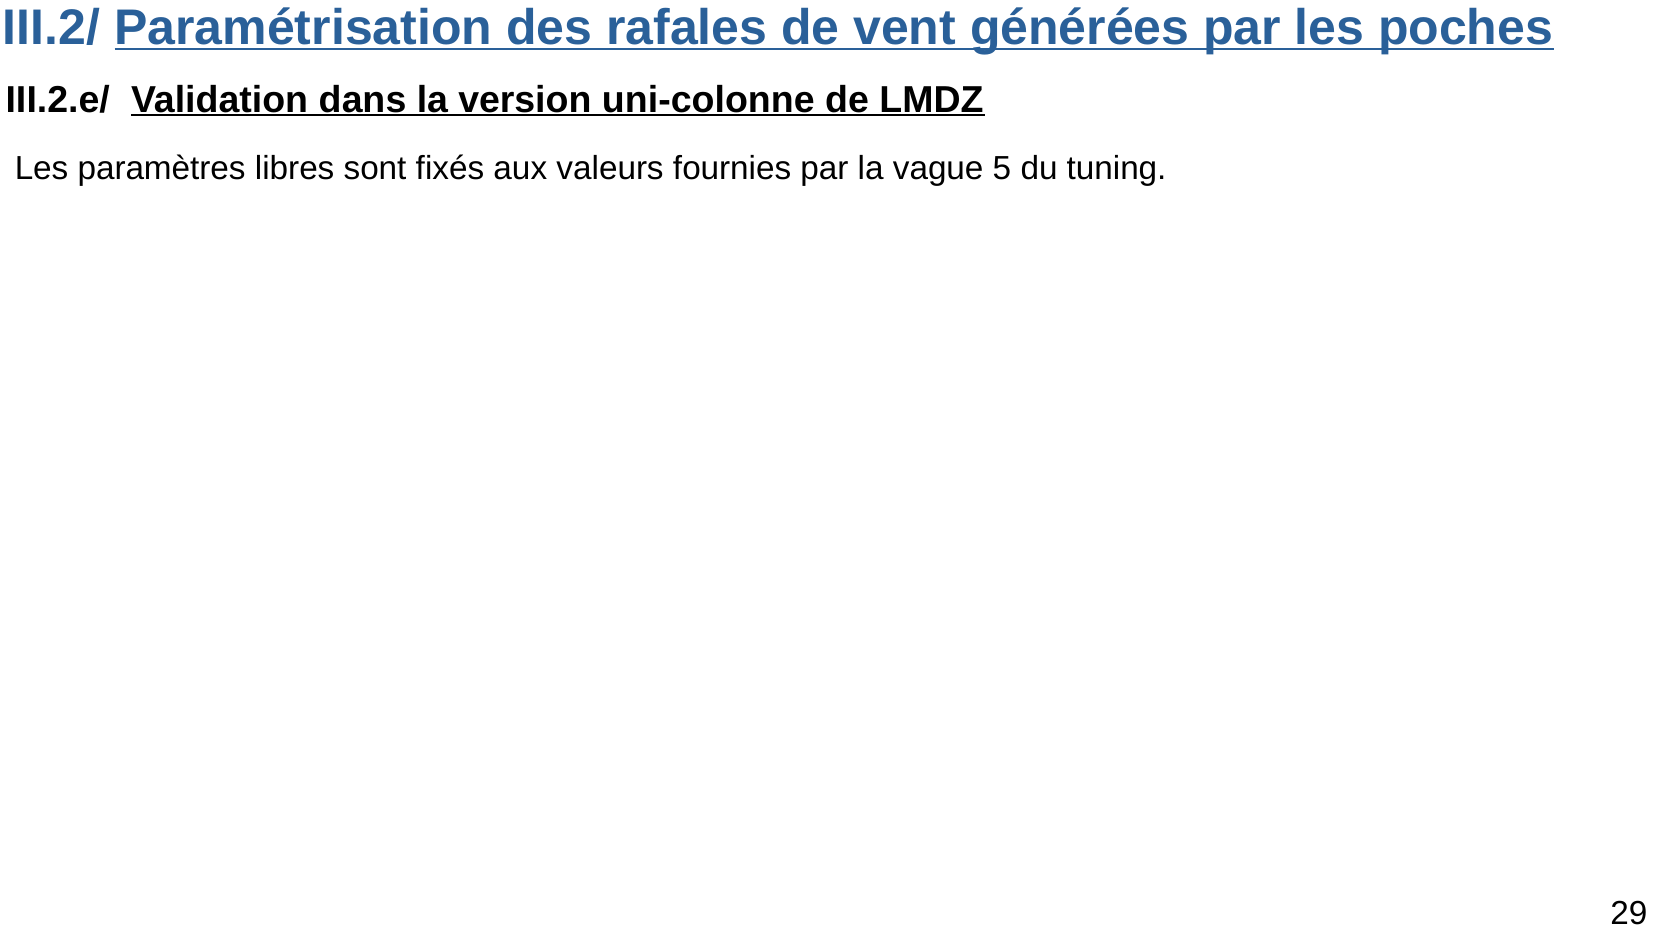

III.2/ Paramétrisation des rafales de vent générées par les poches
III.2.e/ Validation dans la version uni-colonne de LMDZ
Les paramètres libres sont fixés aux valeurs fournies par la vague 5 du tuning.
29